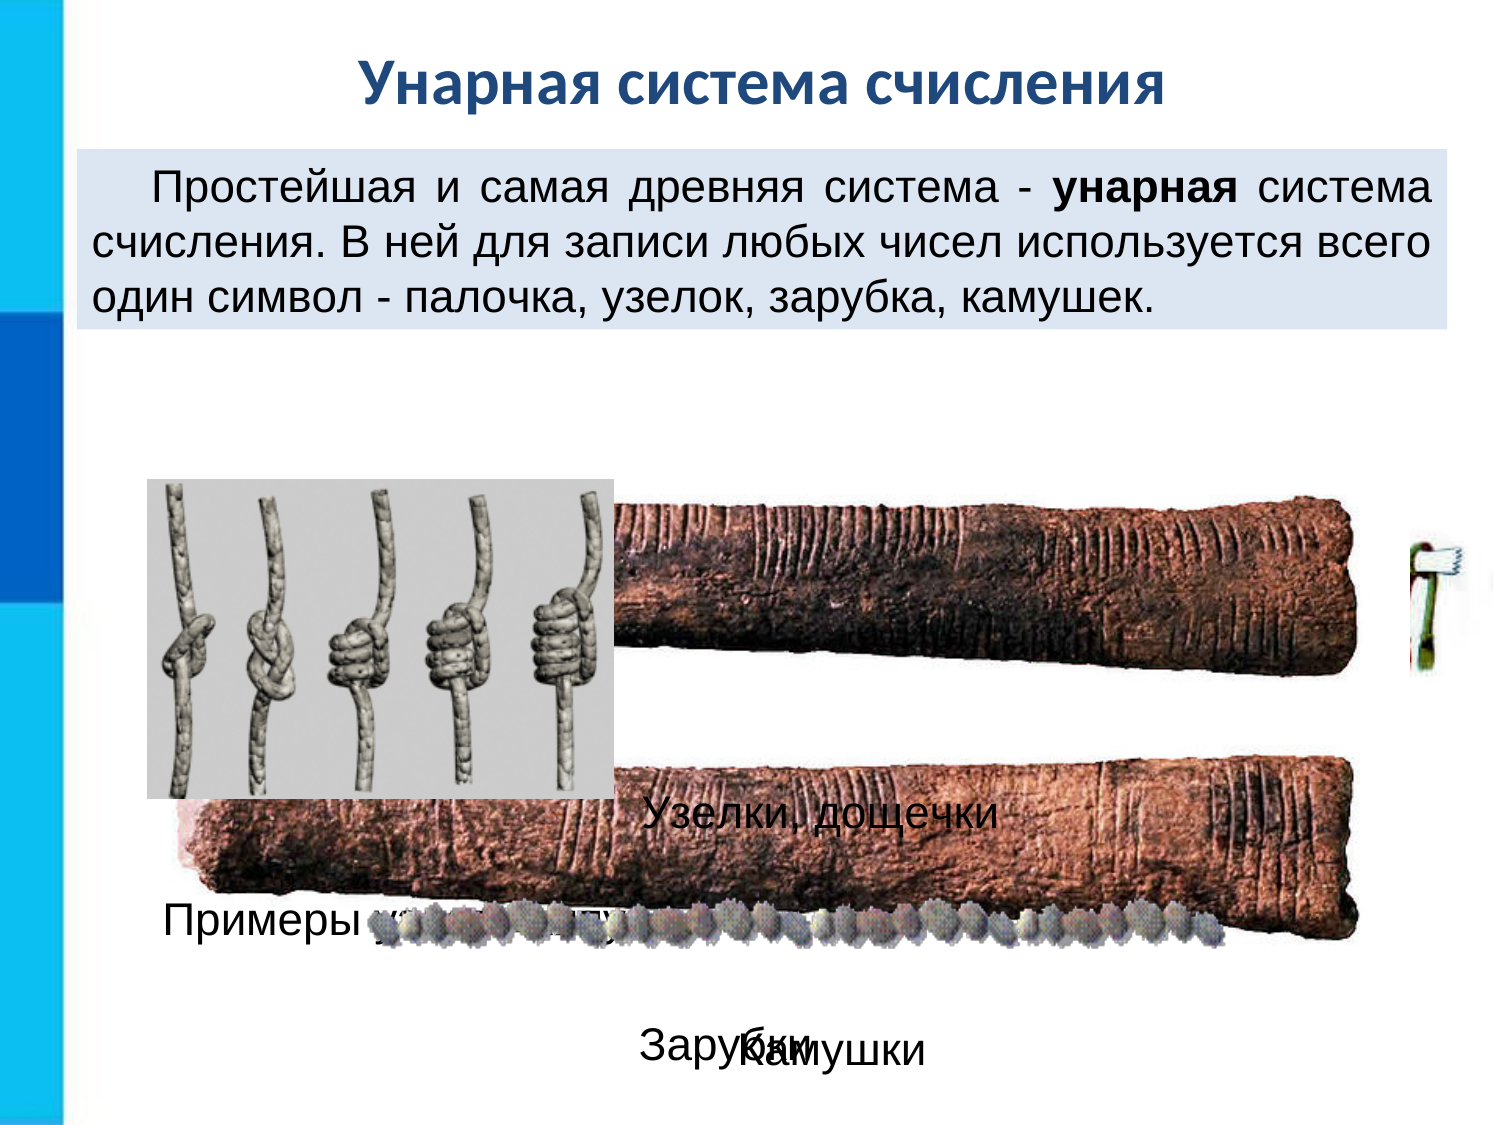

Унарная система счисления
Простейшая и самая древняя система - унарная система счисления. В ней для записи любых чисел используется всего один символ - палочка, узелок, зарубка, камушек.
Узелки, дощечки
Примеры узлов «кипу»
Узелковое письмо «кипу»
Зарубки
Камушки